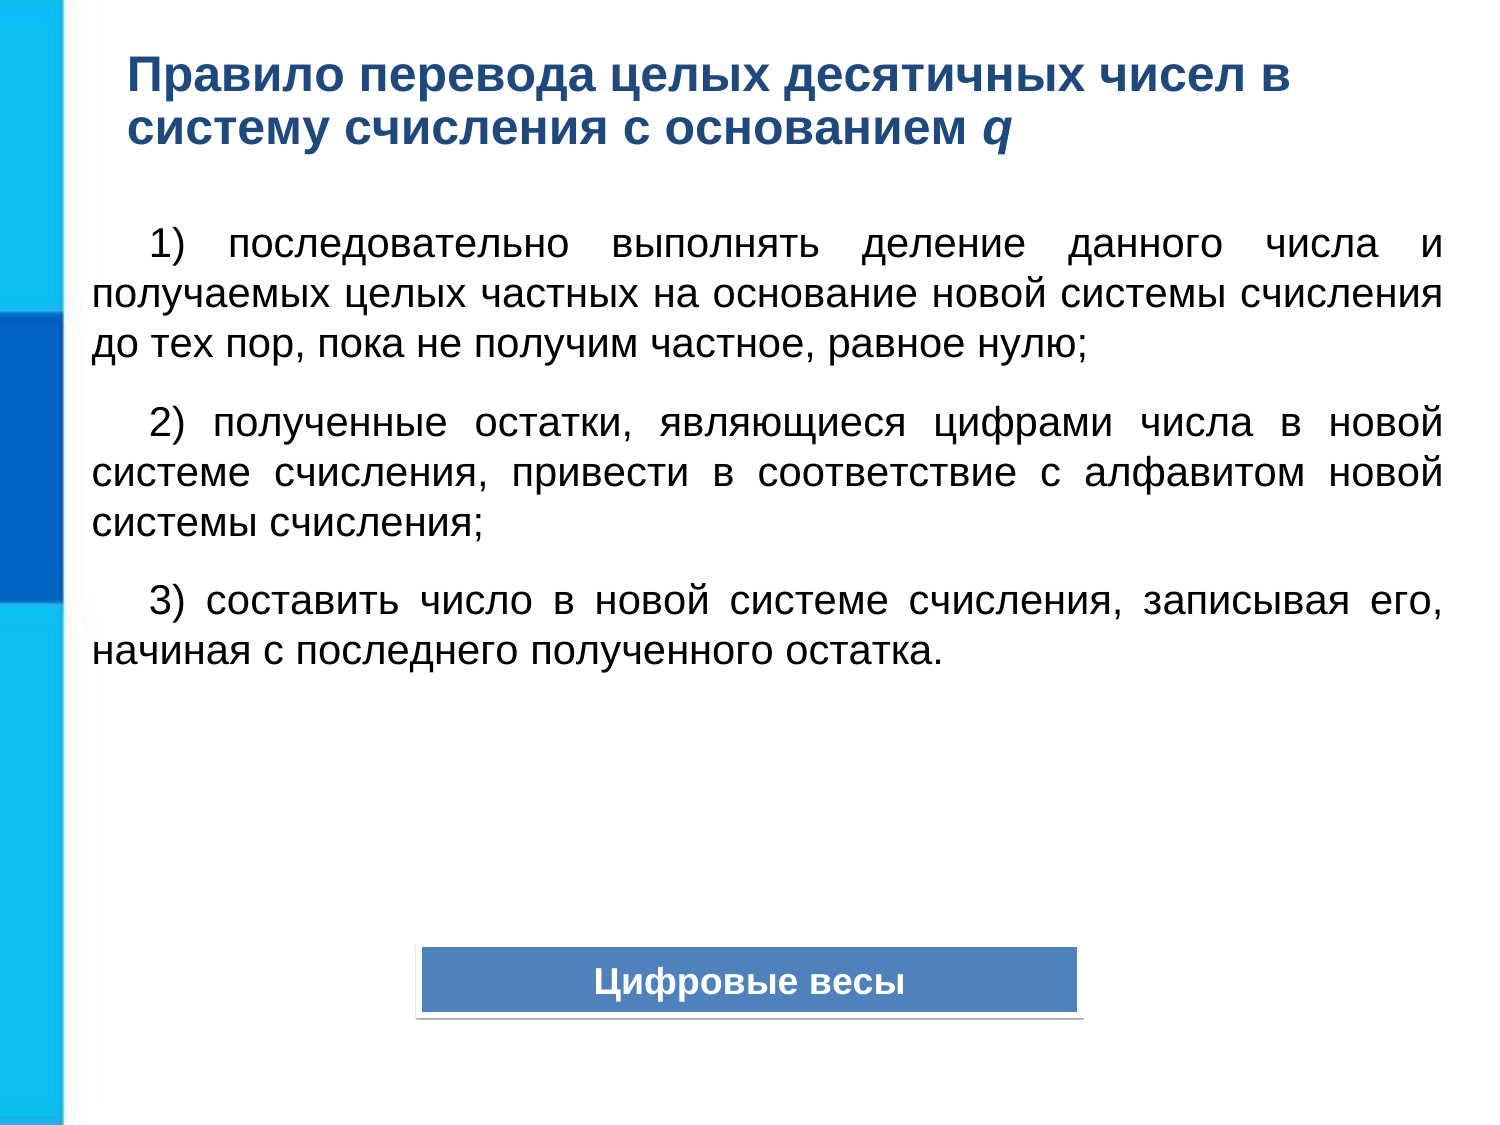

Правило перевода целых десятичных чисел в систему счисления с основанием q
1) последовательно выполнять деление данного числа и получаемых целых частных на основание новой системы счисления до тех пор, пока не получим частное, равное нулю;
2) полученные остатки, являющиеся цифрами числа в новой системе счисления, привести в соответствие с алфавитом новой системы счисления;
3) составить число в новой системе счисления, записывая его, начиная с последнего полученного остатка.
Цифровые весы